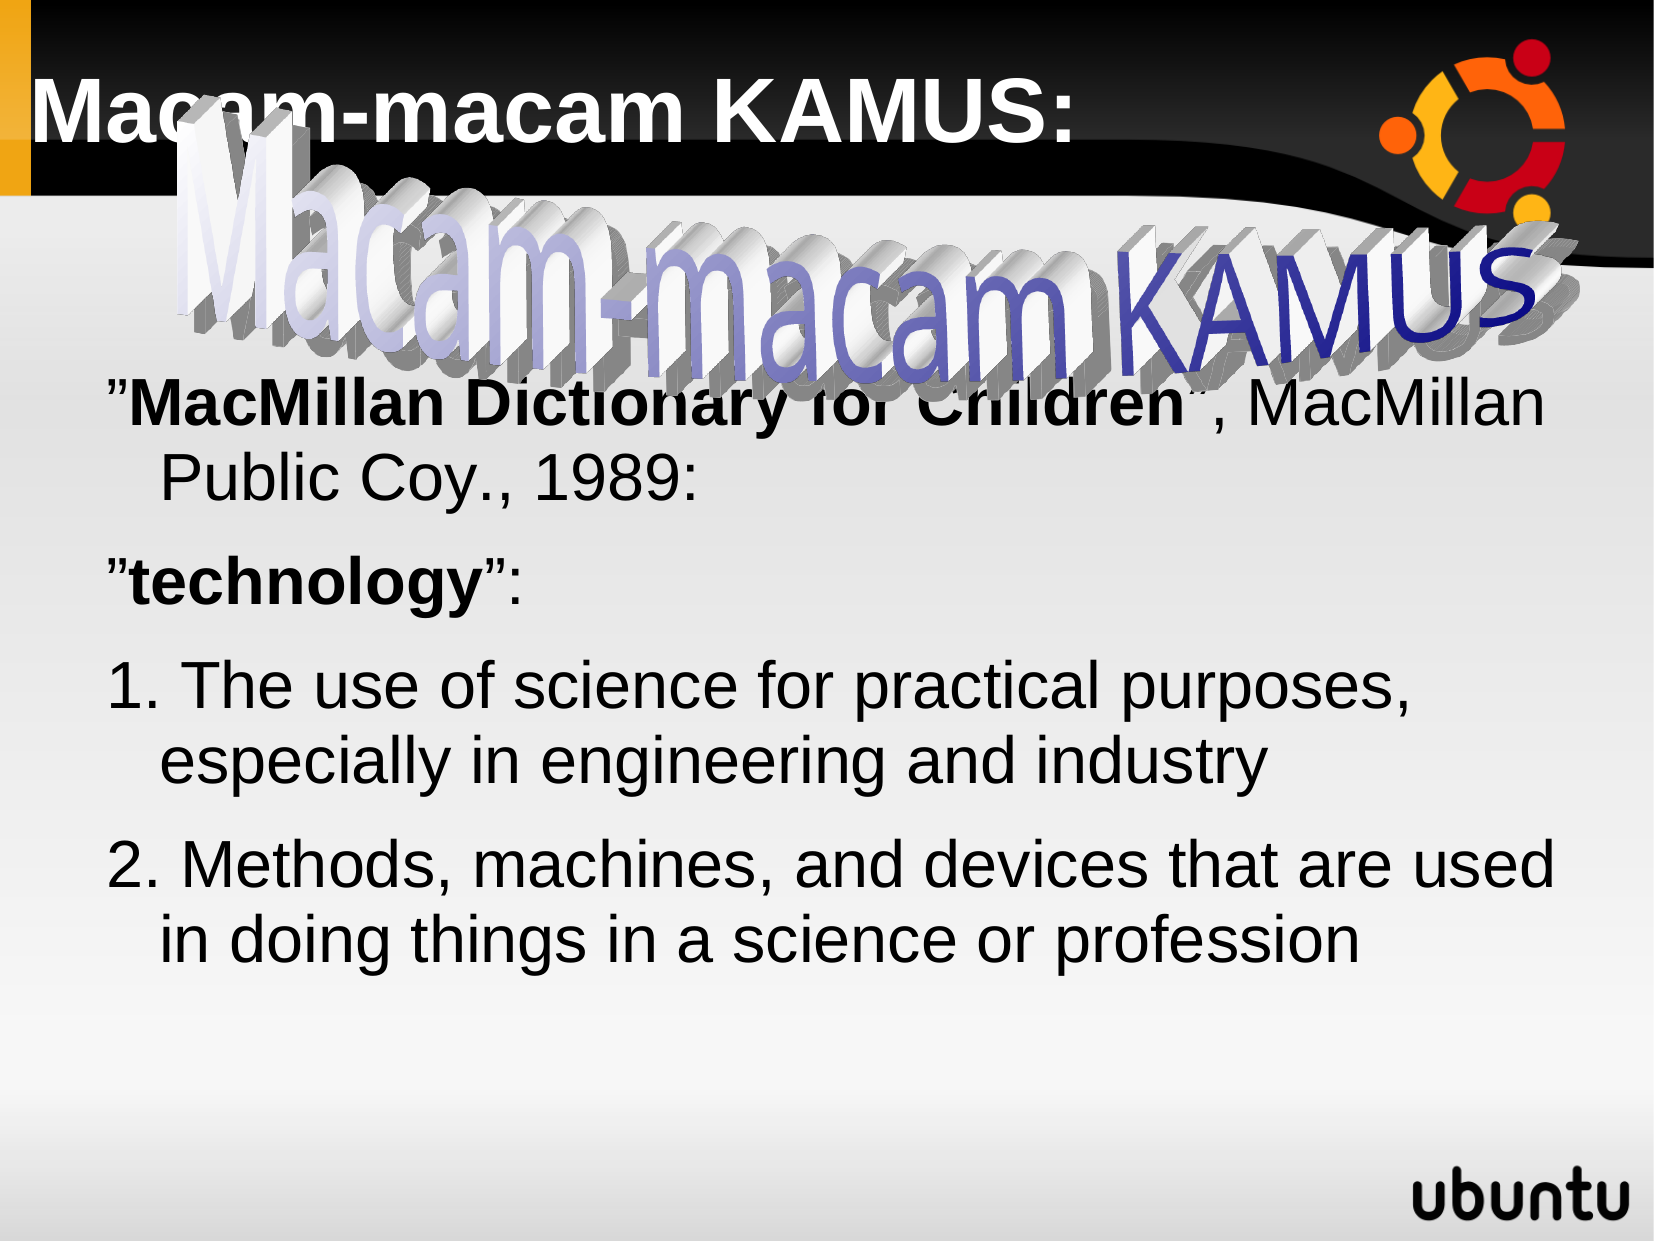

# Macam-macam KAMUS:
Macam-macam KAMUS
”MacMillan Dictionary for Children”, MacMillan Public Coy., 1989:
”technology”:
1. The use of science for practical purposes, especially in engineering and industry
2. Methods, machines, and devices that are used in doing things in a science or profession